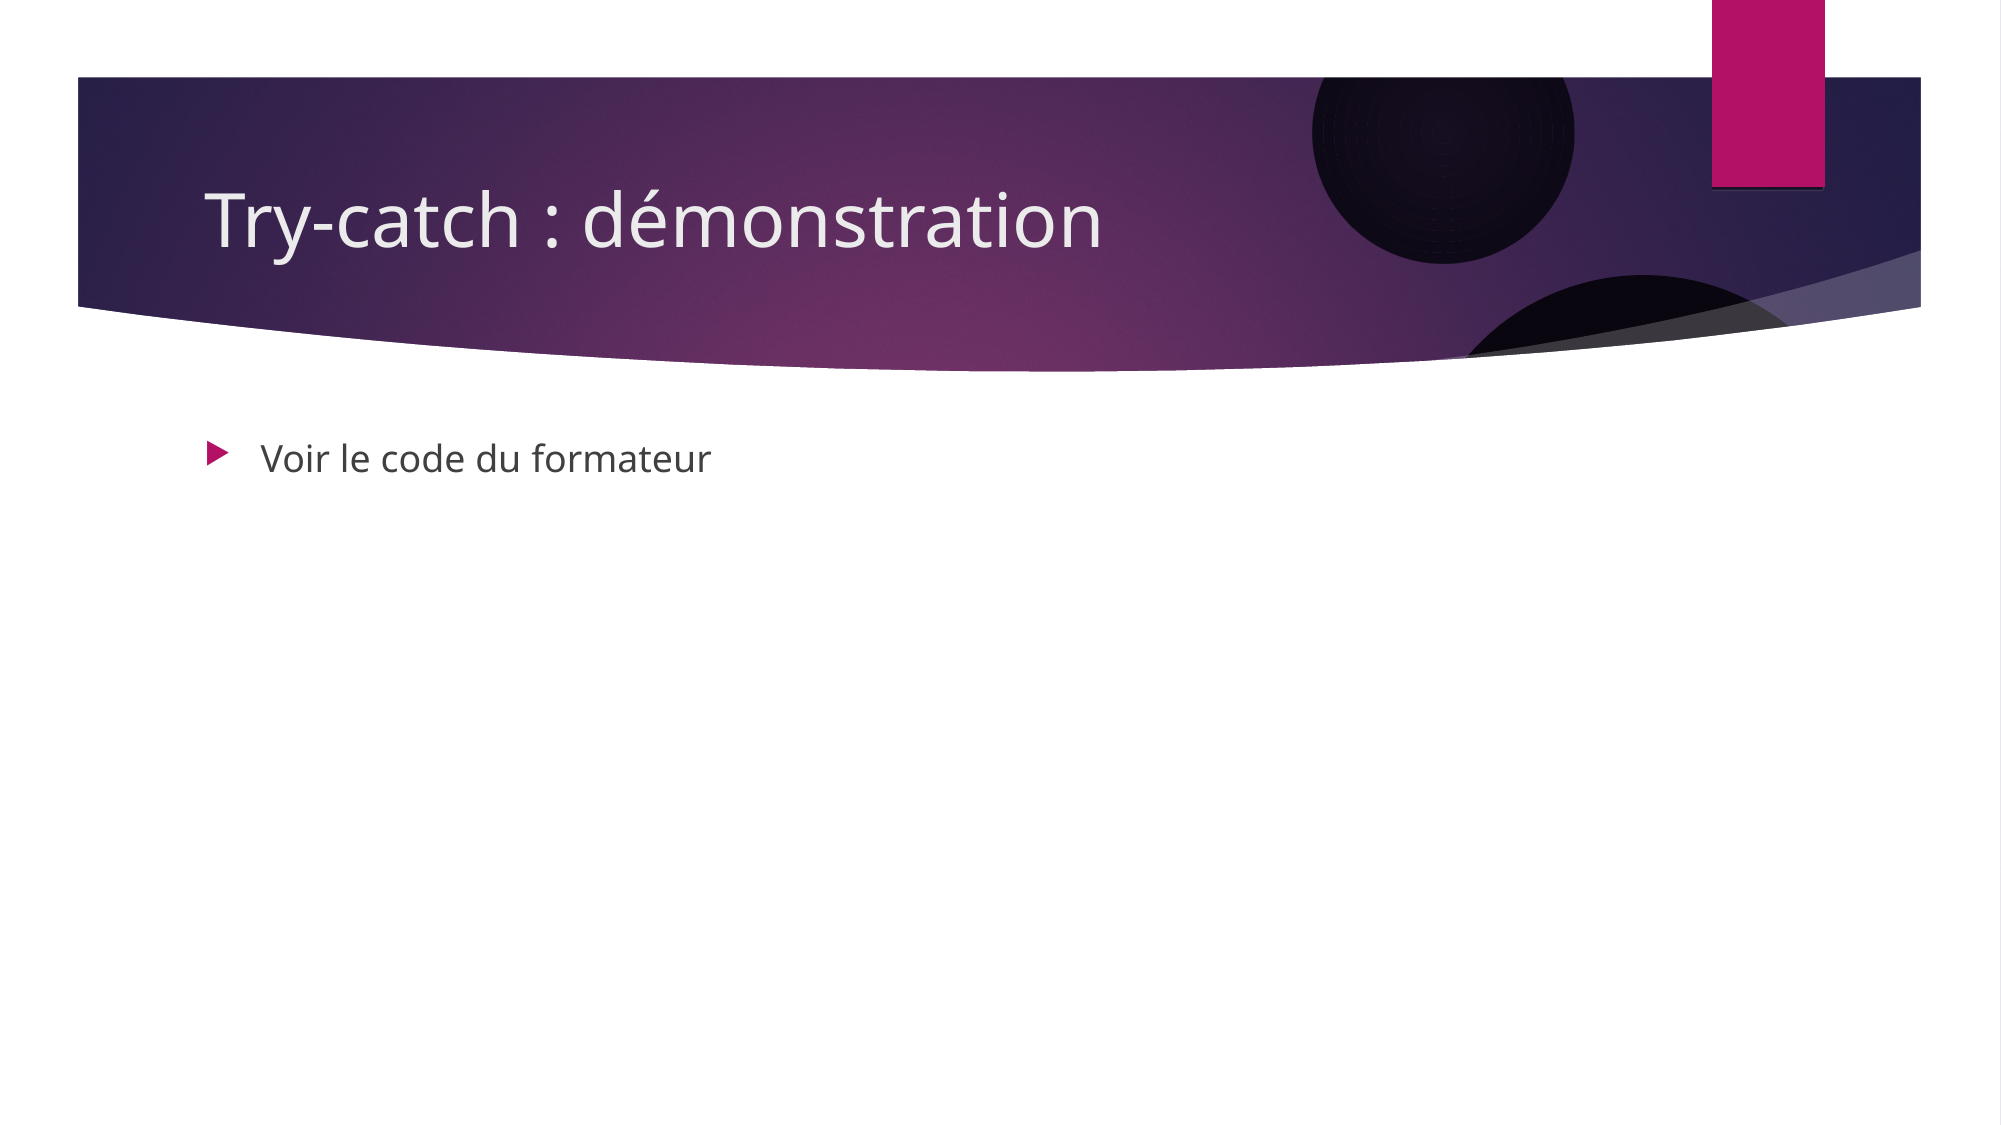

# Try-catch : démonstration
Voir le code du formateur